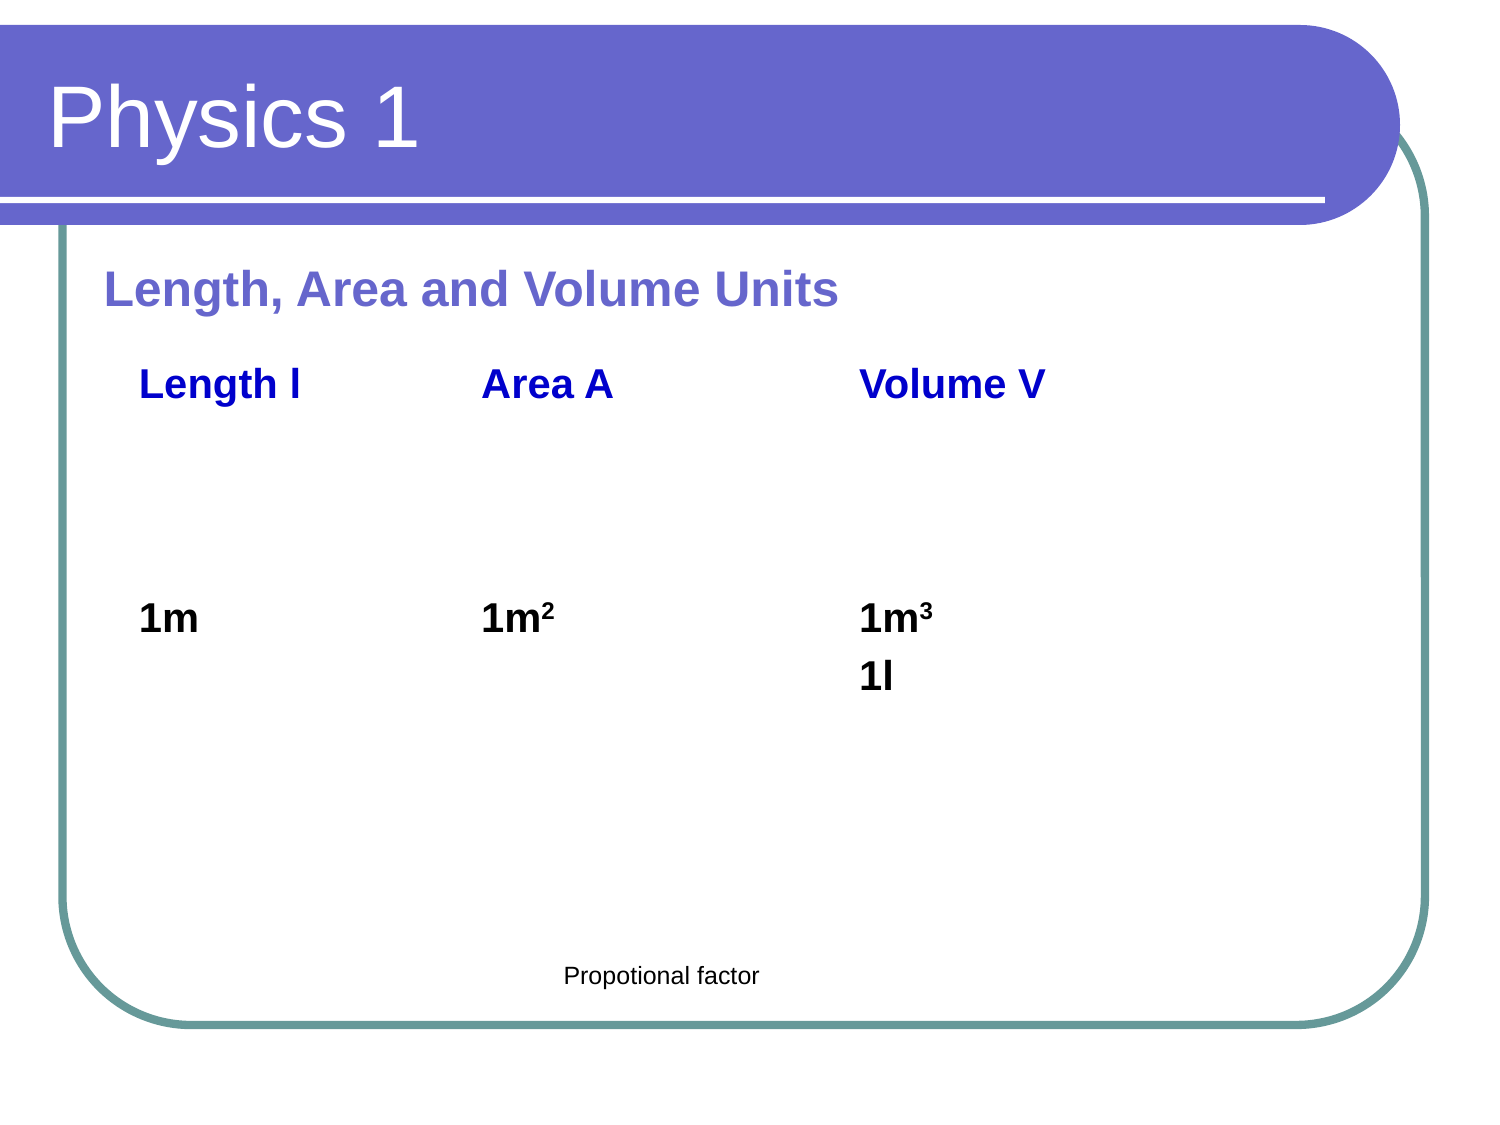

# Physics 1
Length, Area and Volume Units
Length l
1m
Area A
1m2
Volume V
1m3
1l
Propotional factor